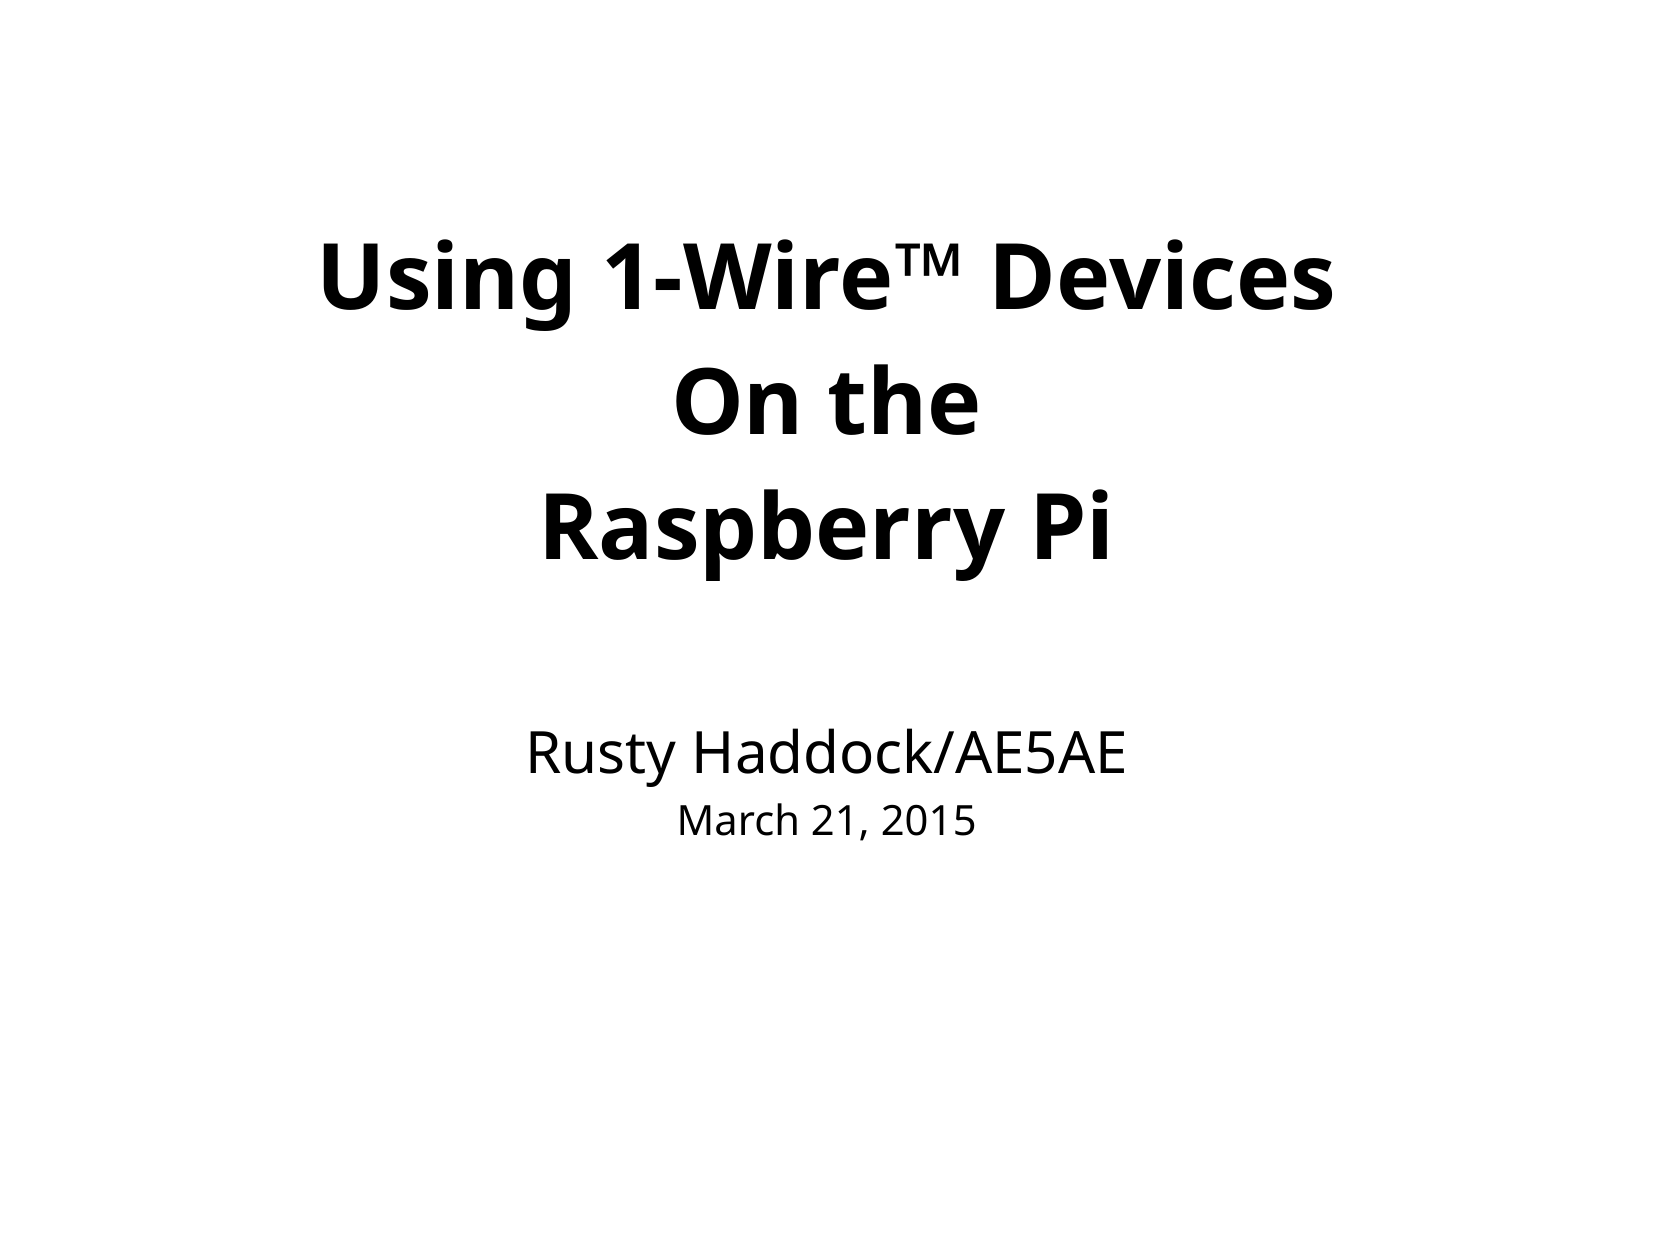

# Using 1-Wire™ Devices
On the
Raspberry Pi
Rusty Haddock/AE5AE
March 21, 2015